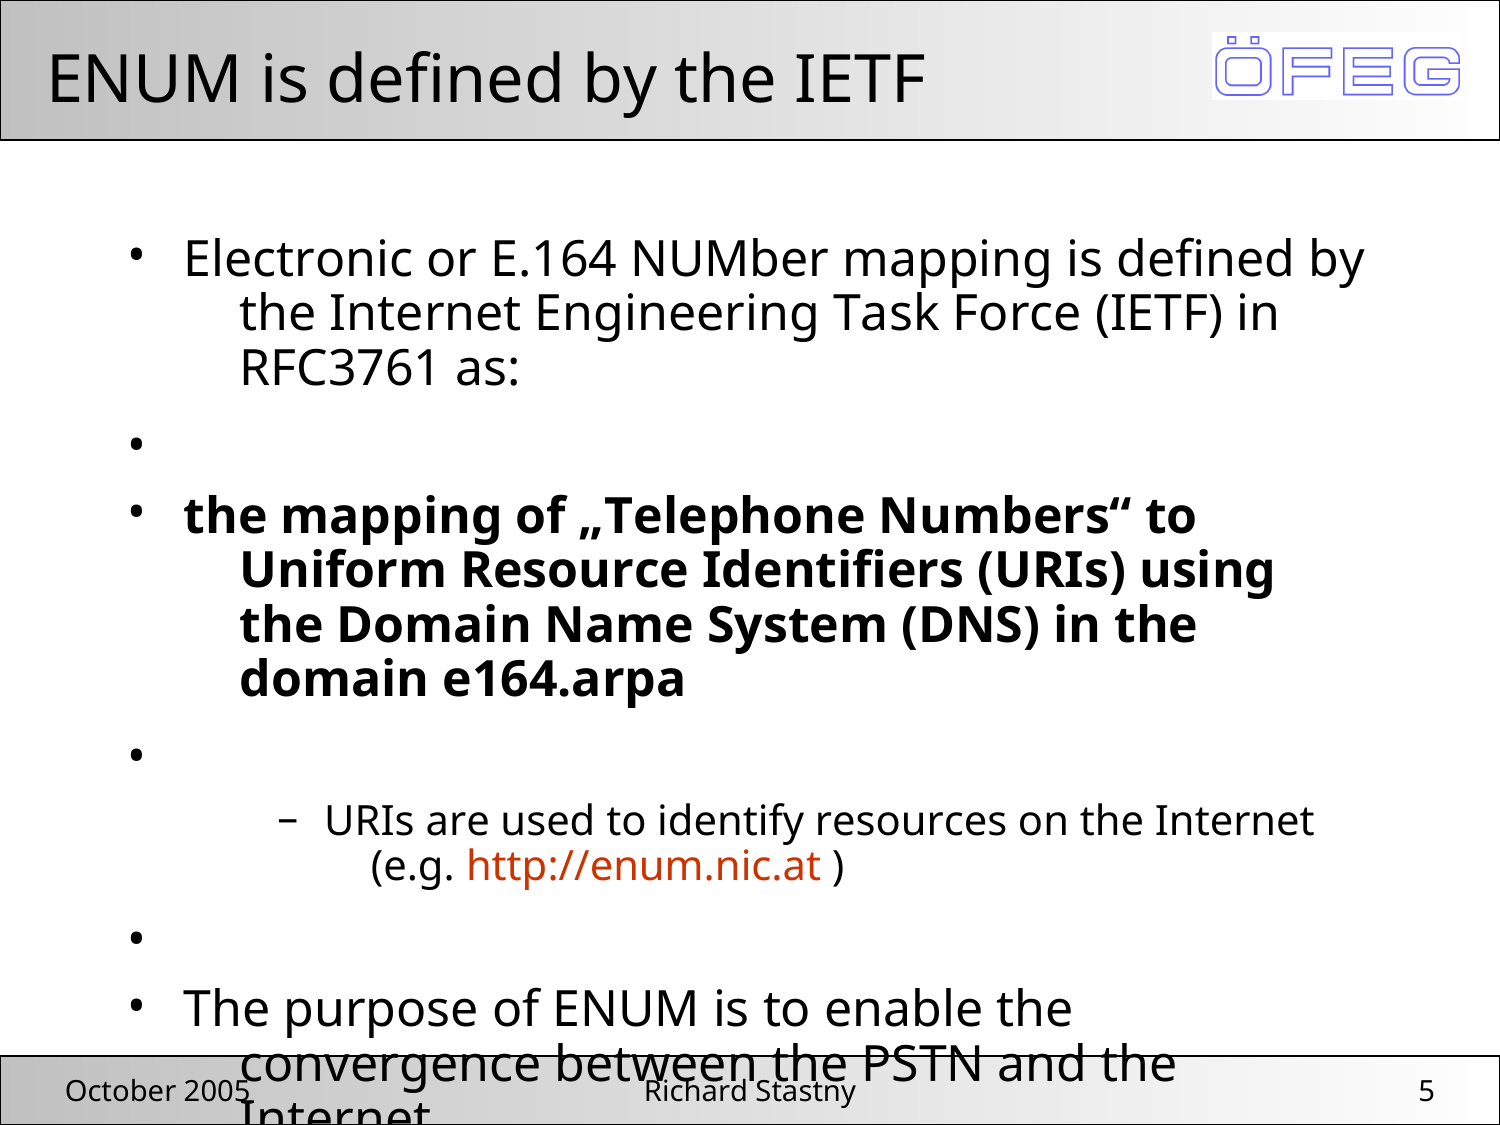

ENUM is defined by the IETF
# Electronic or E.164 NUMber mapping is defined by the Internet Engineering Task Force (IETF) in RFC3761 as:
the mapping of „Telephone Numbers“ to Uniform Resource Identifiers (URIs) using the Domain Name System (DNS) in the domain e164.arpa
URIs are used to identify resources on the Internet (e.g. http://enum.nic.at )
The purpose of ENUM is to enable the convergence between the PSTN and the Internet
October 2005
Richard Stastny
5